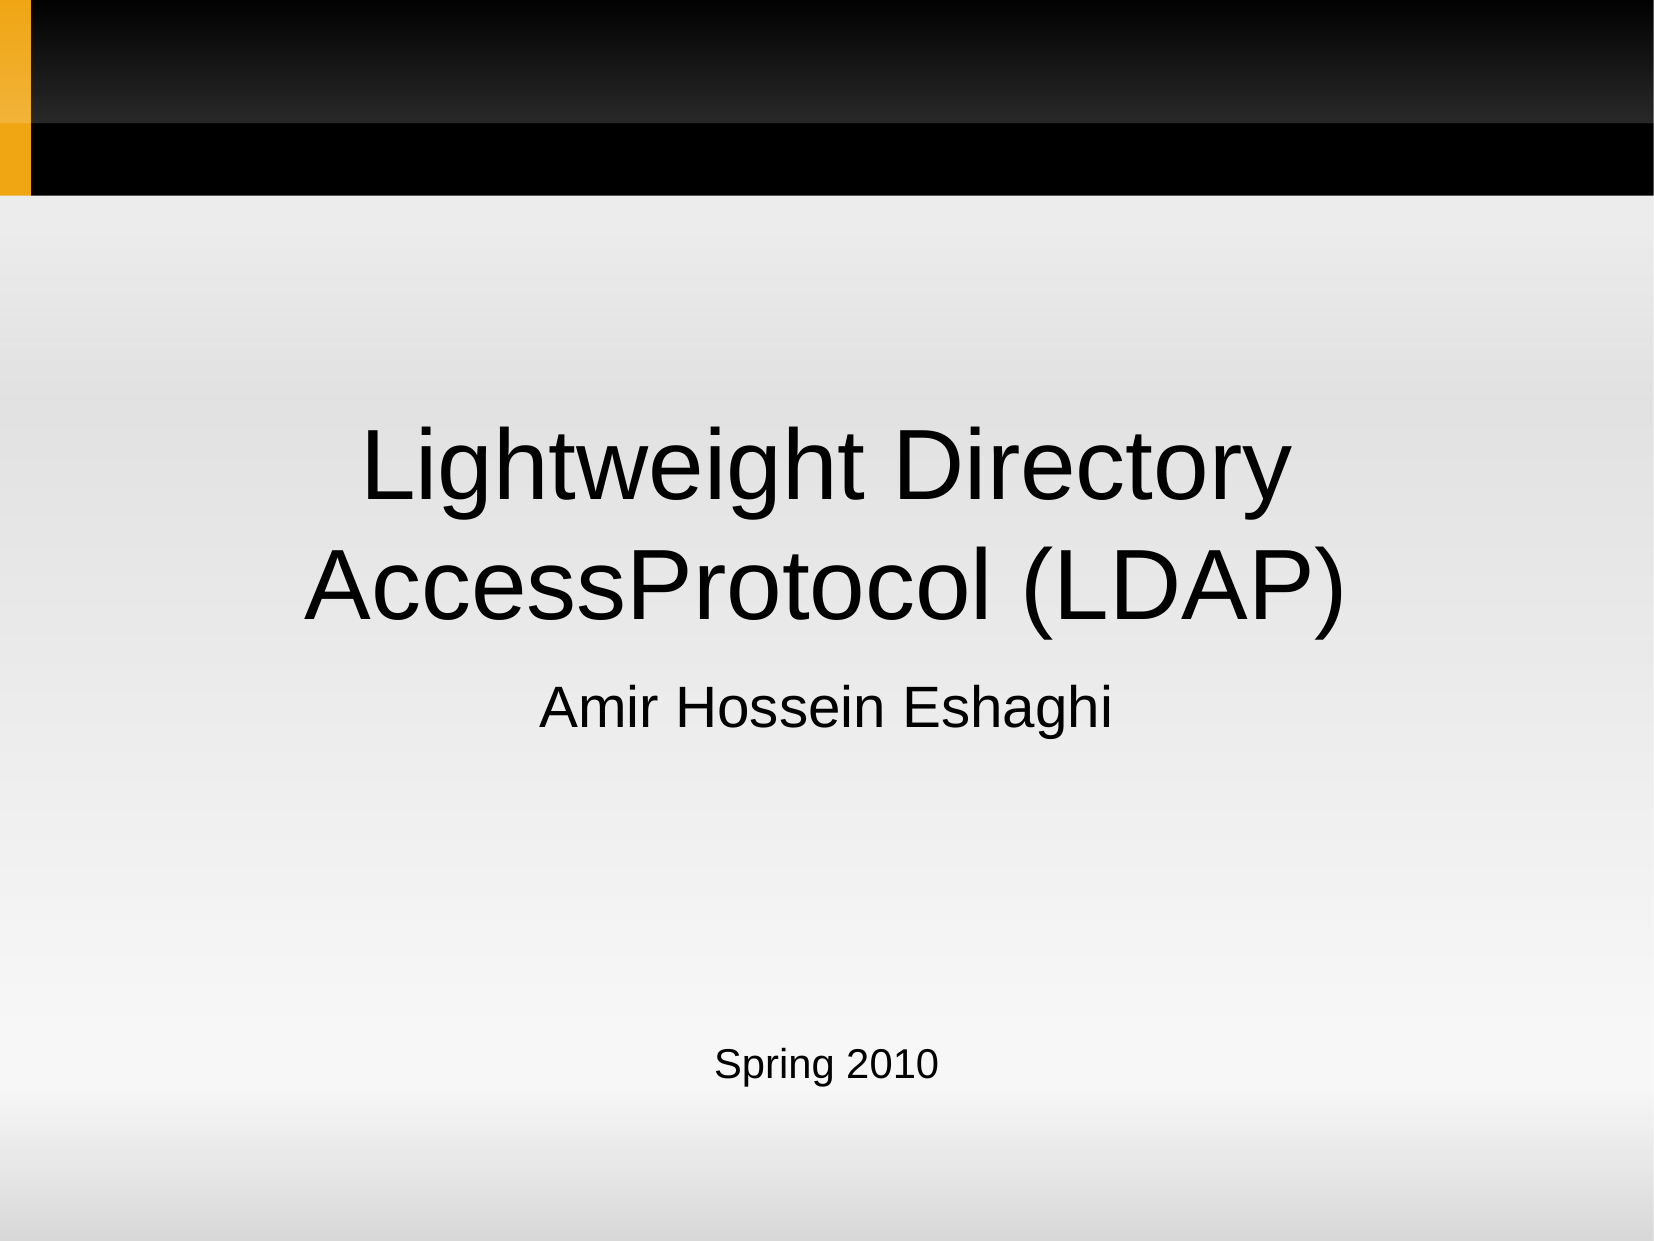

#
Lightweight Directory AccessProtocol (LDAP)
Amir Hossein Eshaghi
Spring 2010